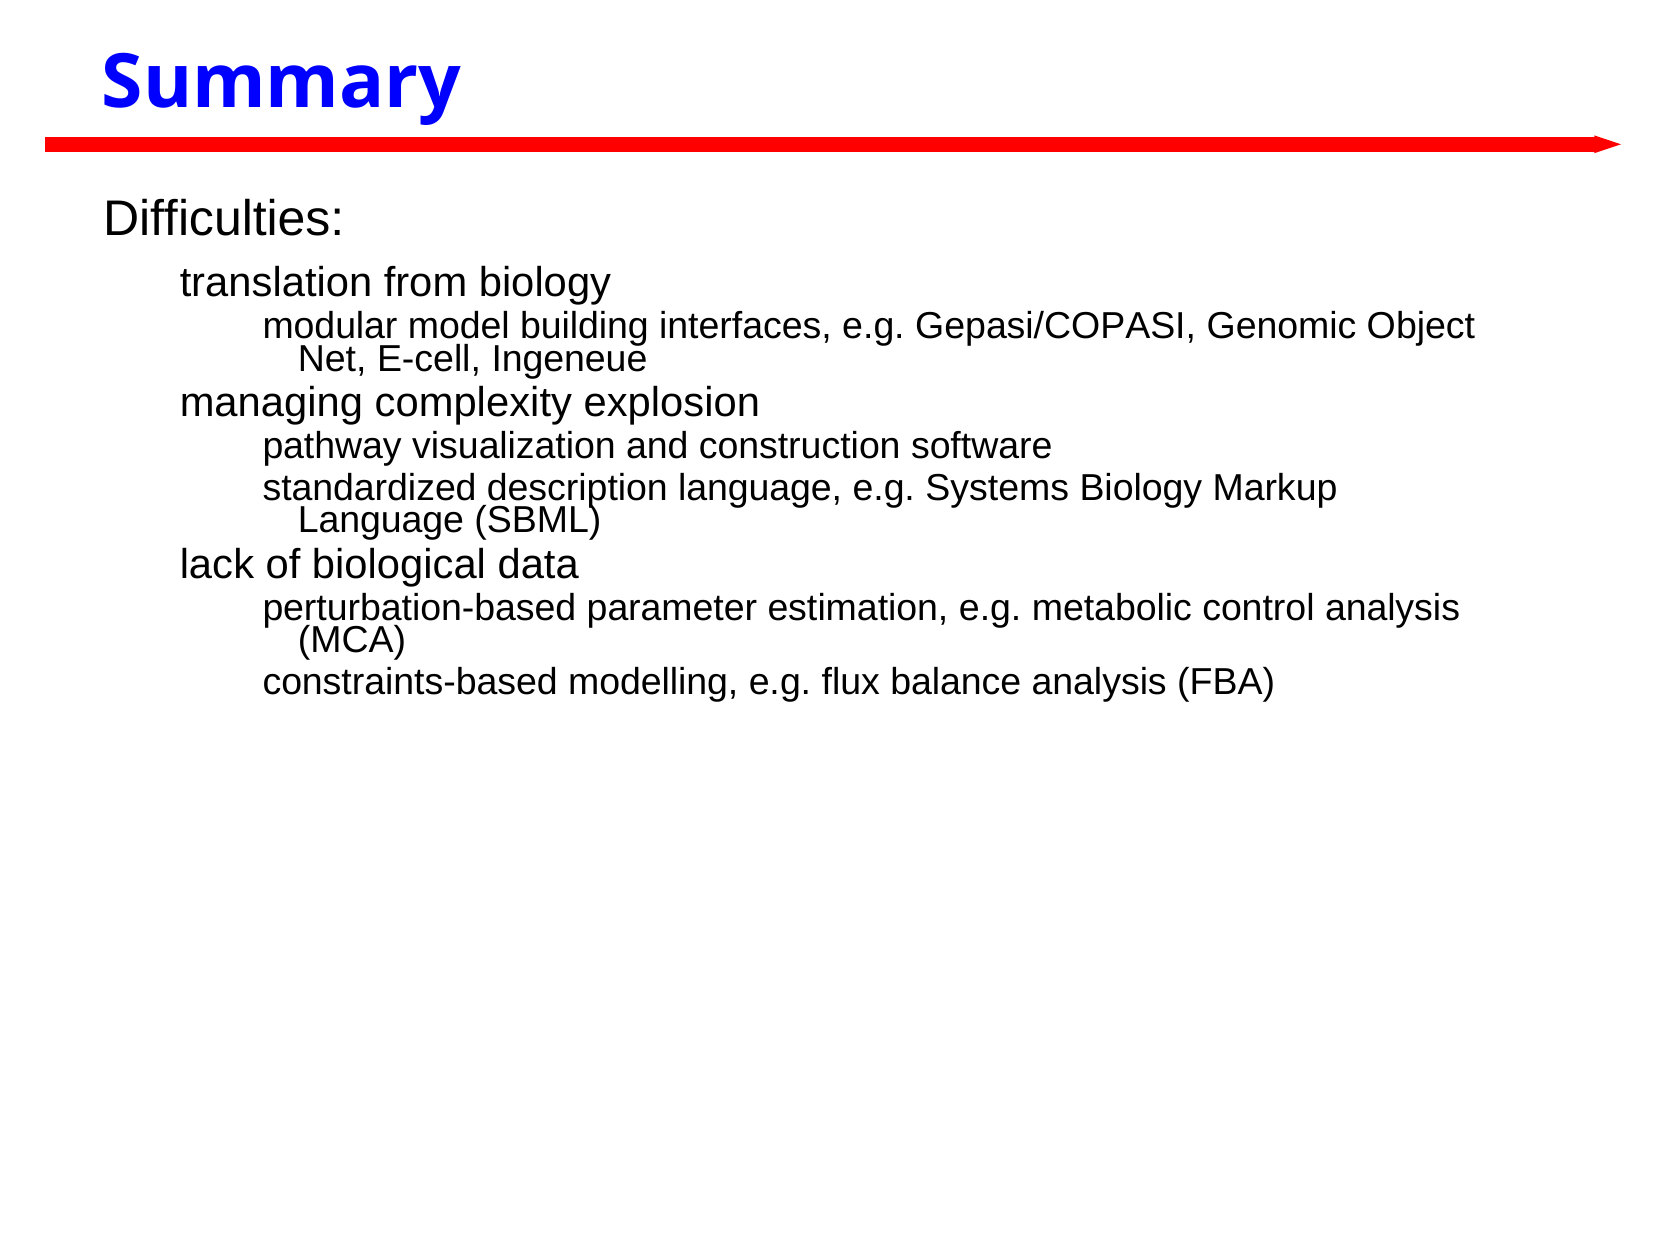

# Summary
Difficulties:
translation from biology
modular model building interfaces, e.g. Gepasi/COPASI, Genomic Object Net, E-cell, Ingeneue
managing complexity explosion
pathway visualization and construction software
standardized description language, e.g. Systems Biology Markup Language (SBML)
lack of biological data
perturbation-based parameter estimation, e.g. metabolic control analysis (MCA)
constraints-based modelling, e.g. flux balance analysis (FBA)